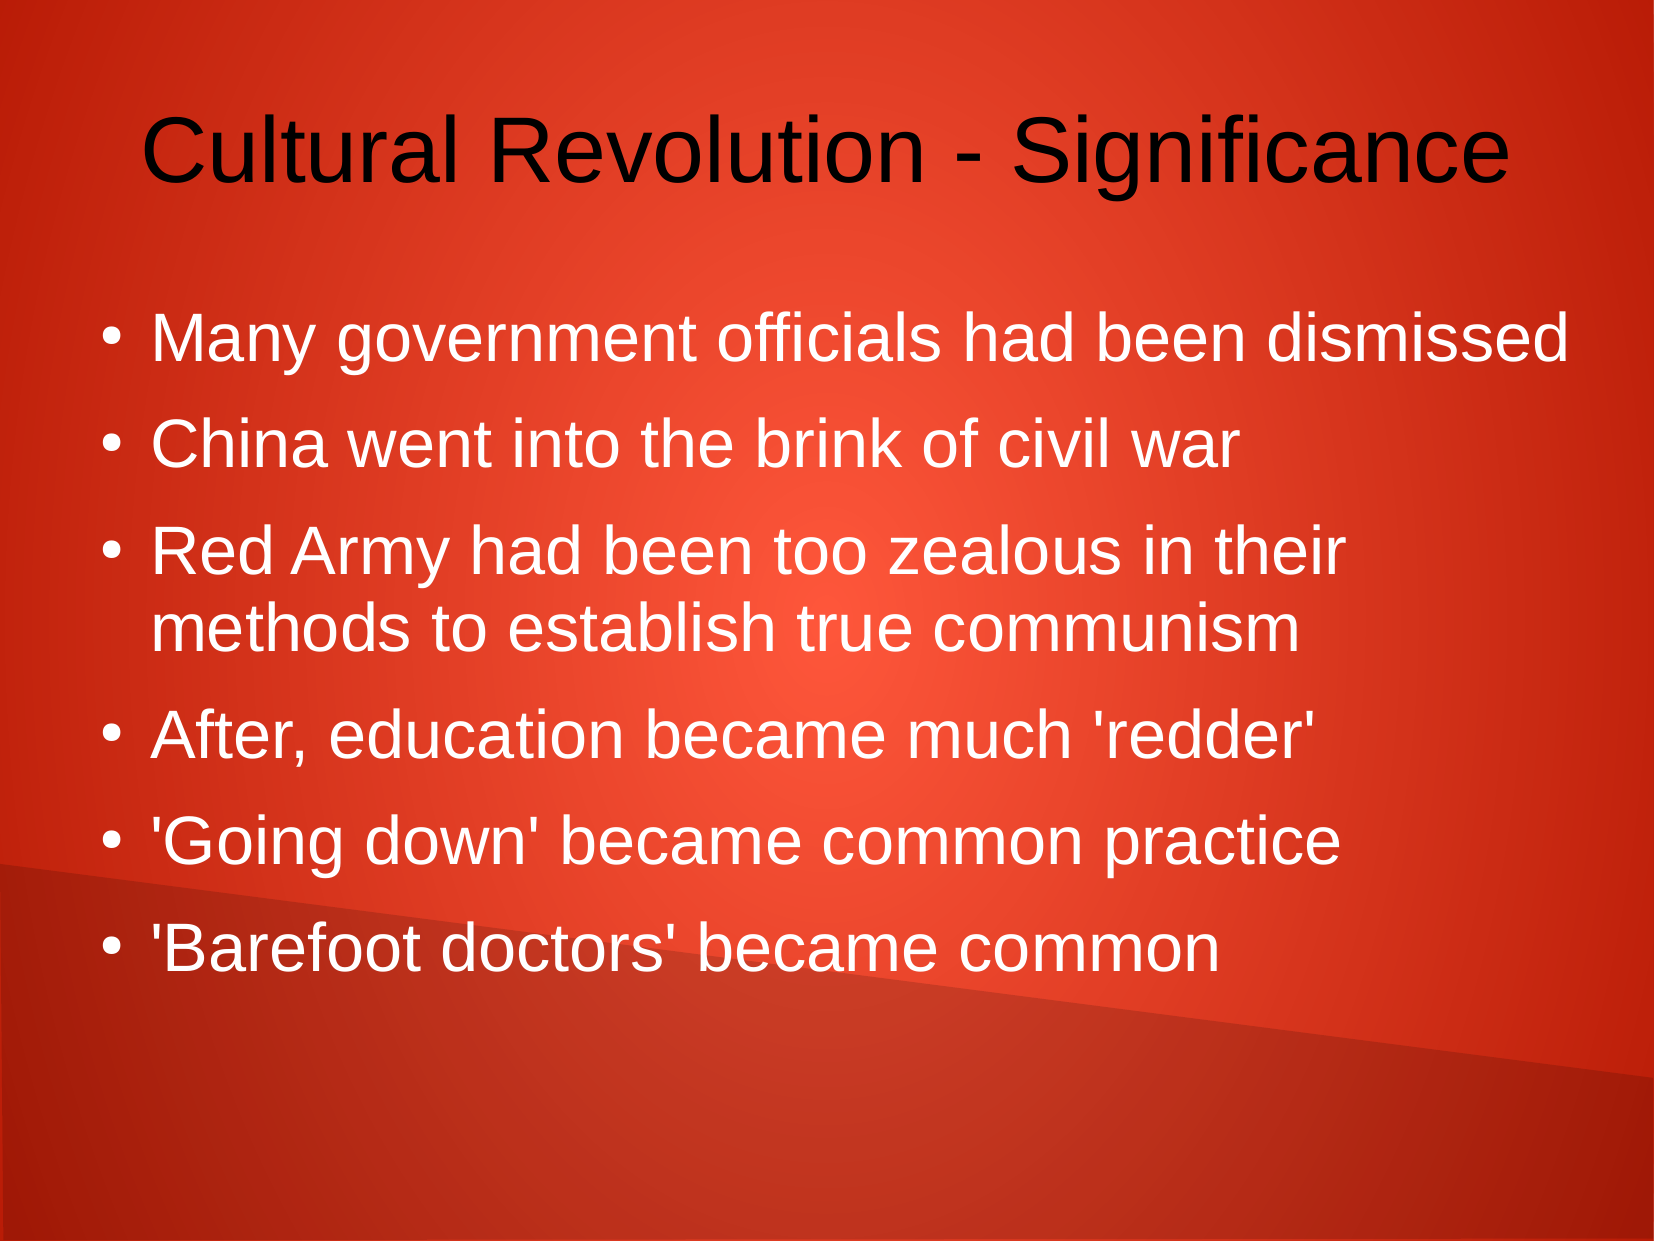

# Cultural Revolution - Significance
Many government officials had been dismissed
China went into the brink of civil war
Red Army had been too zealous in their methods to establish true communism
After, education became much 'redder'
'Going down' became common practice
'Barefoot doctors' became common